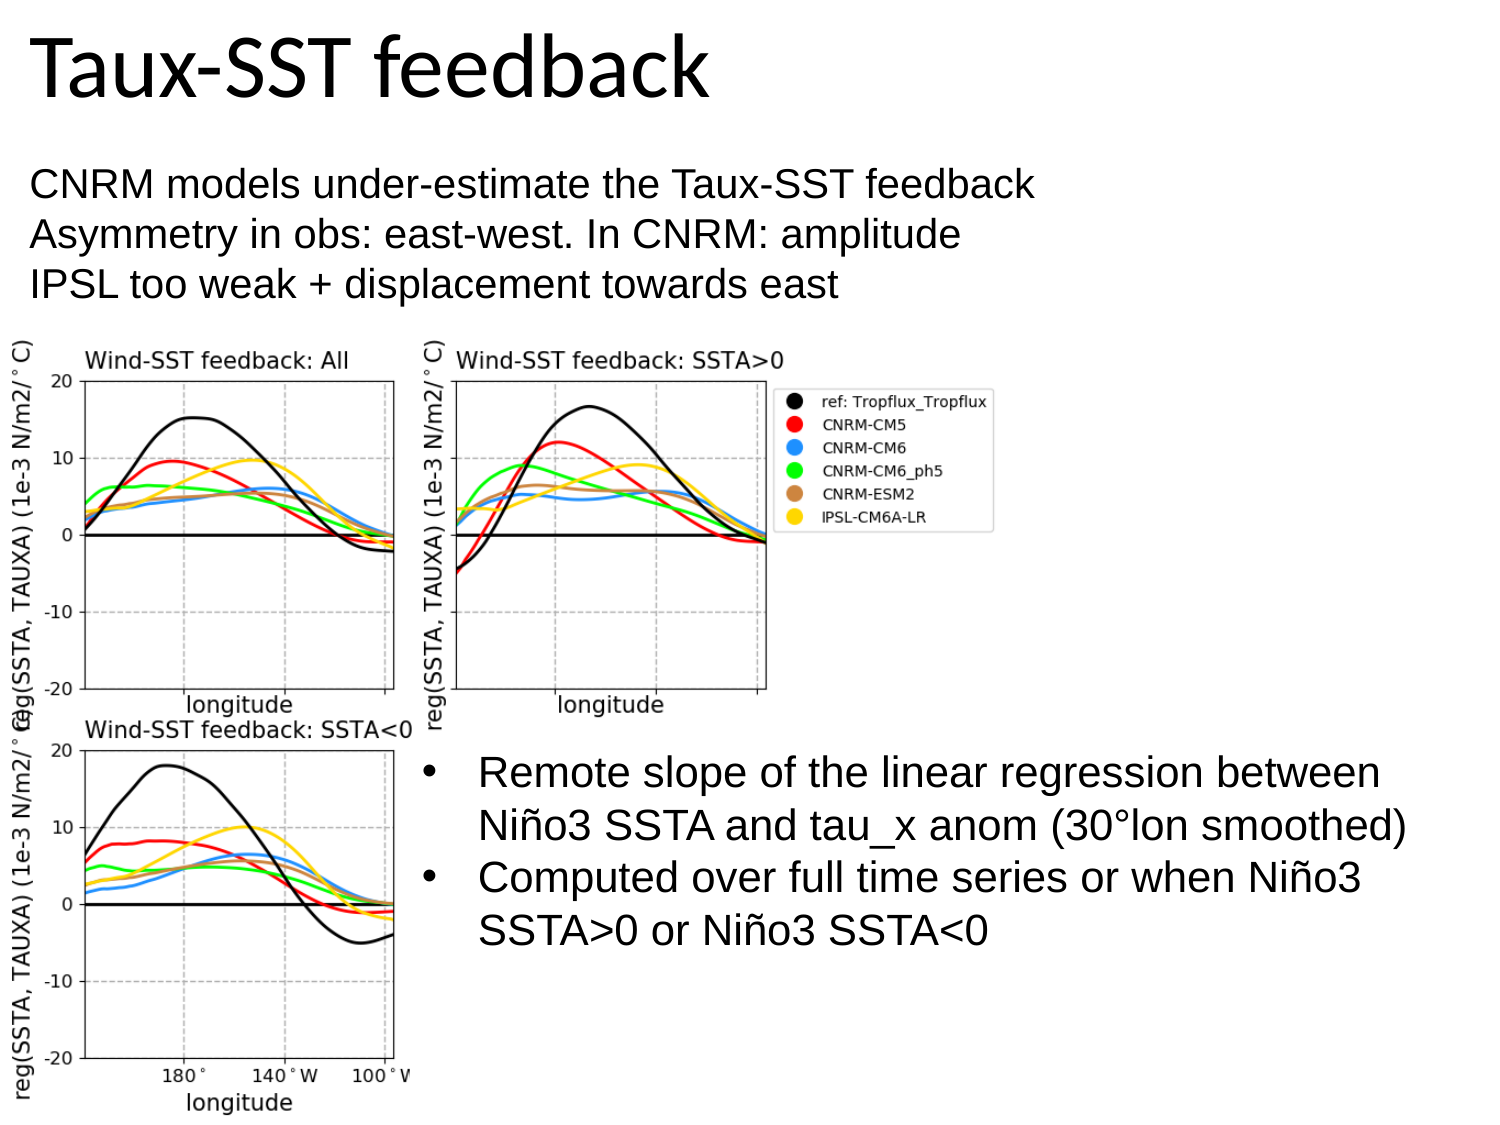

Taux-SST feedback
CNRM models under-estimate the Taux-SST feedback
Asymmetry in obs: east-west. In CNRM: amplitude
IPSL too weak + displacement towards east
Remote slope of the linear regression between Niño3 SSTA and tau_x anom (30°lon smoothed)
Computed over full time series or when Niño3 SSTA>0 or Niño3 SSTA<0